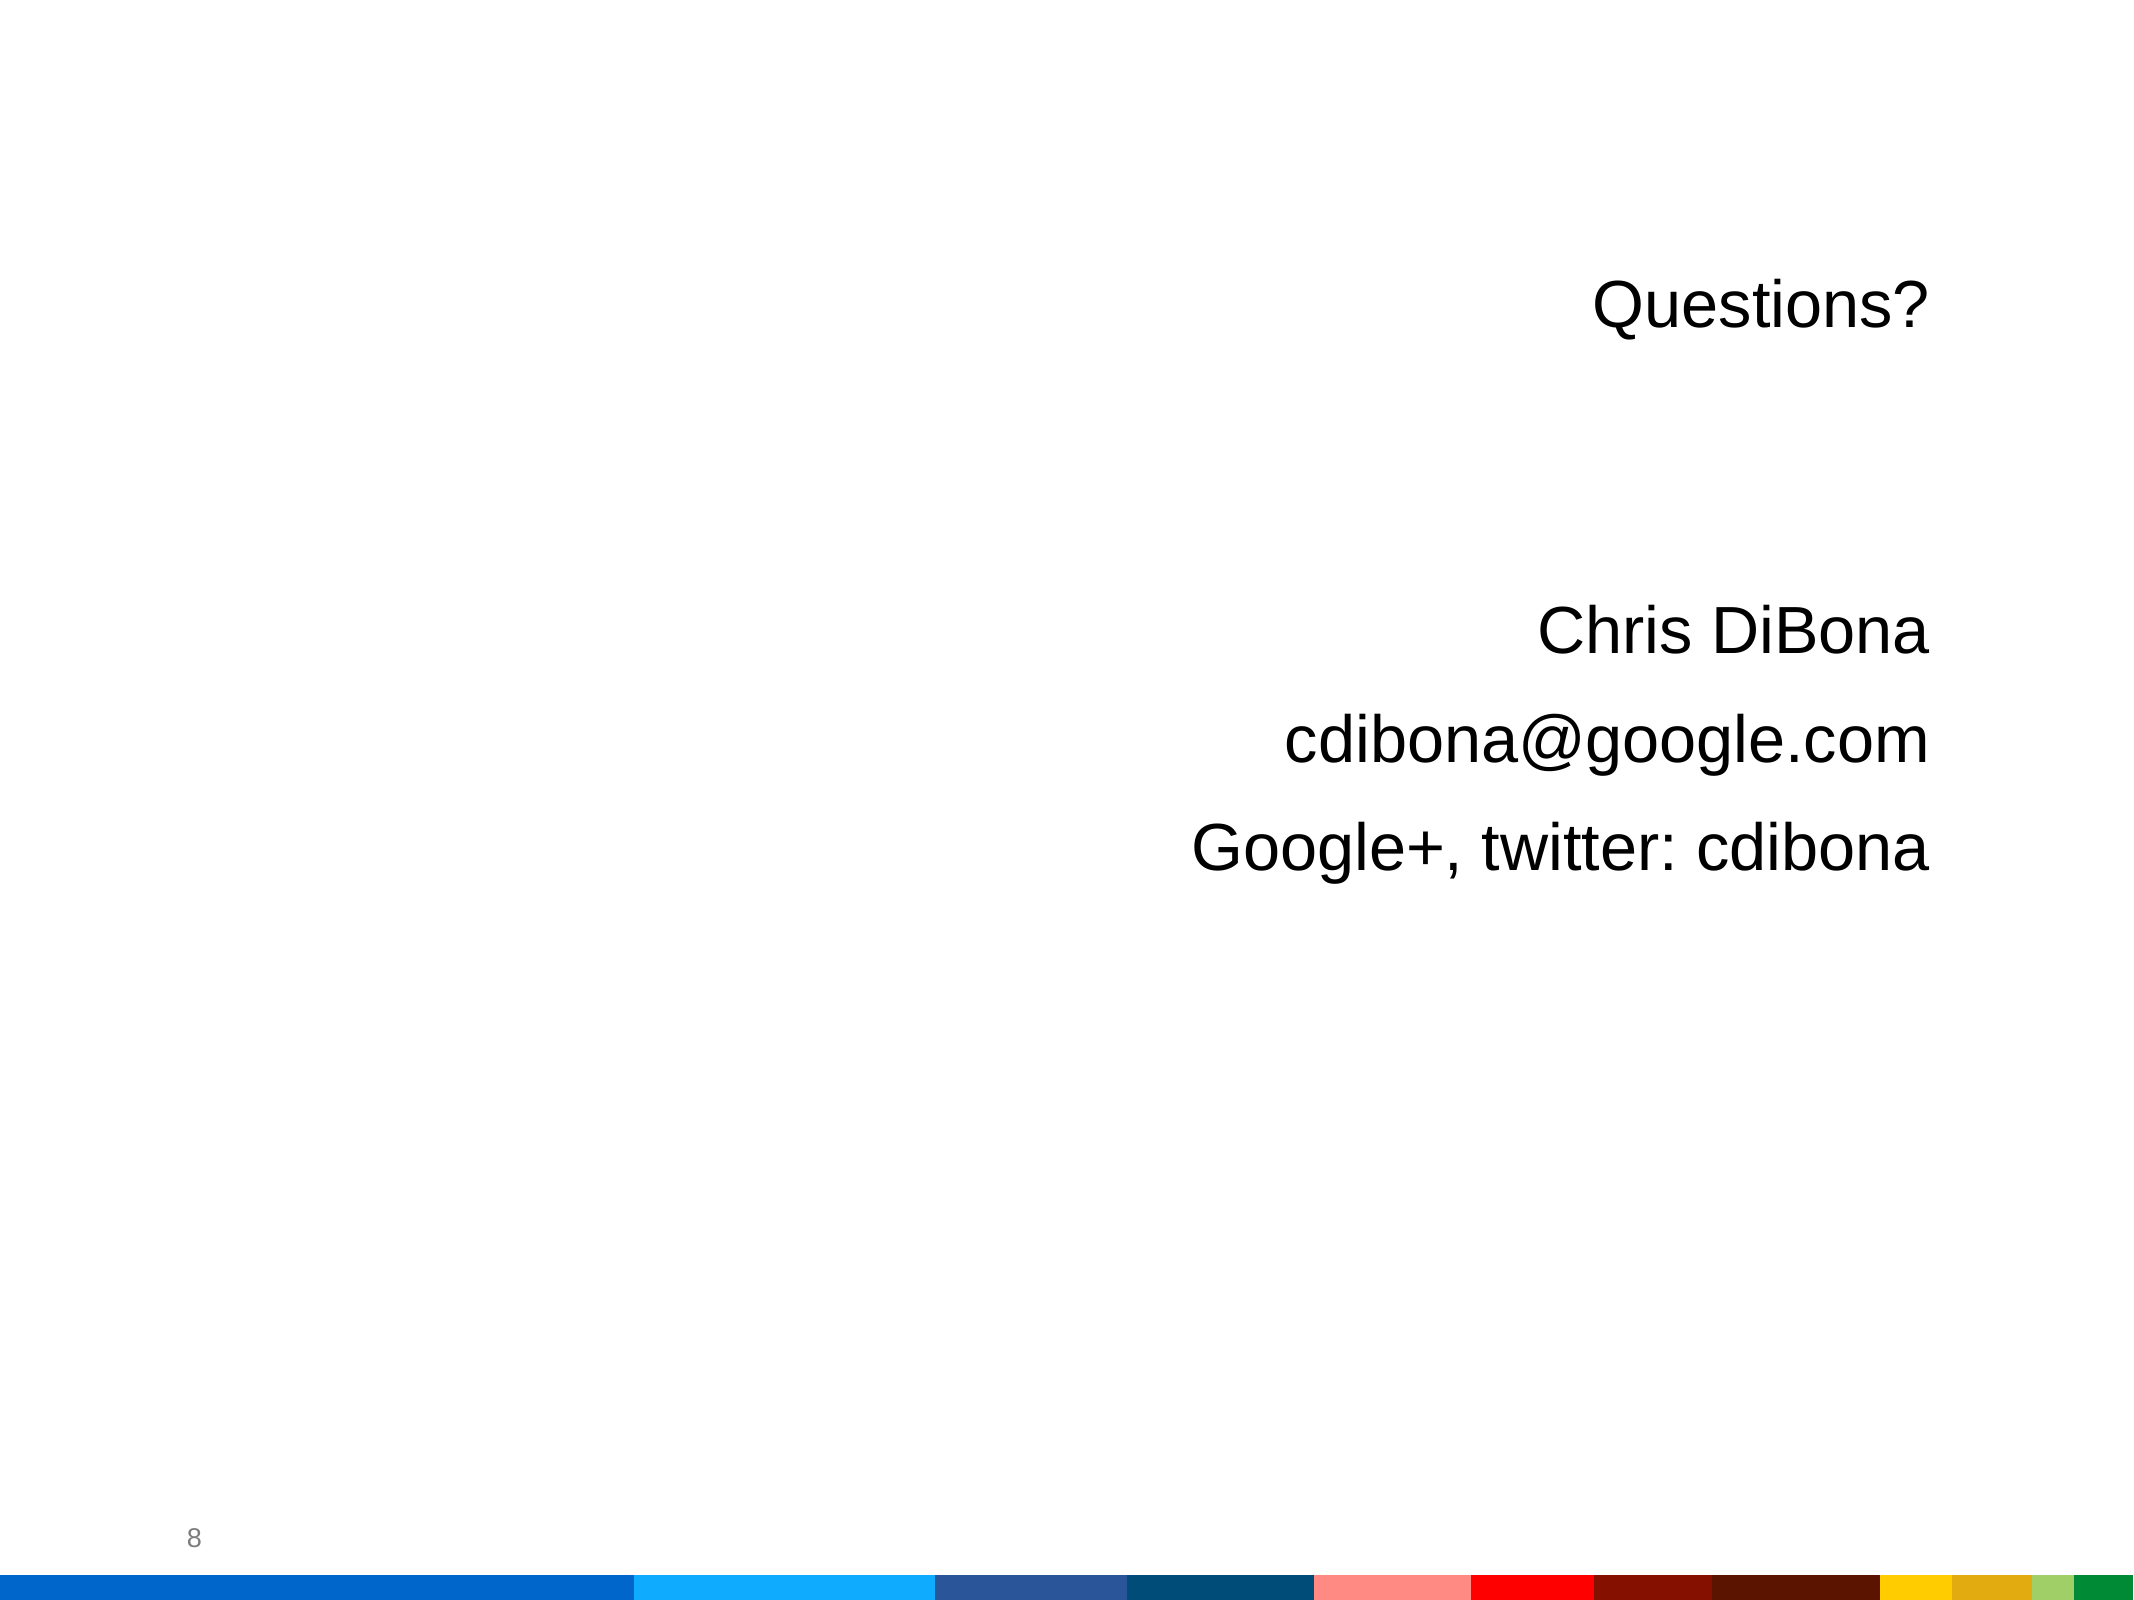

Questions?
Chris DiBona
cdibona@google.com
Google+, twitter: cdibona